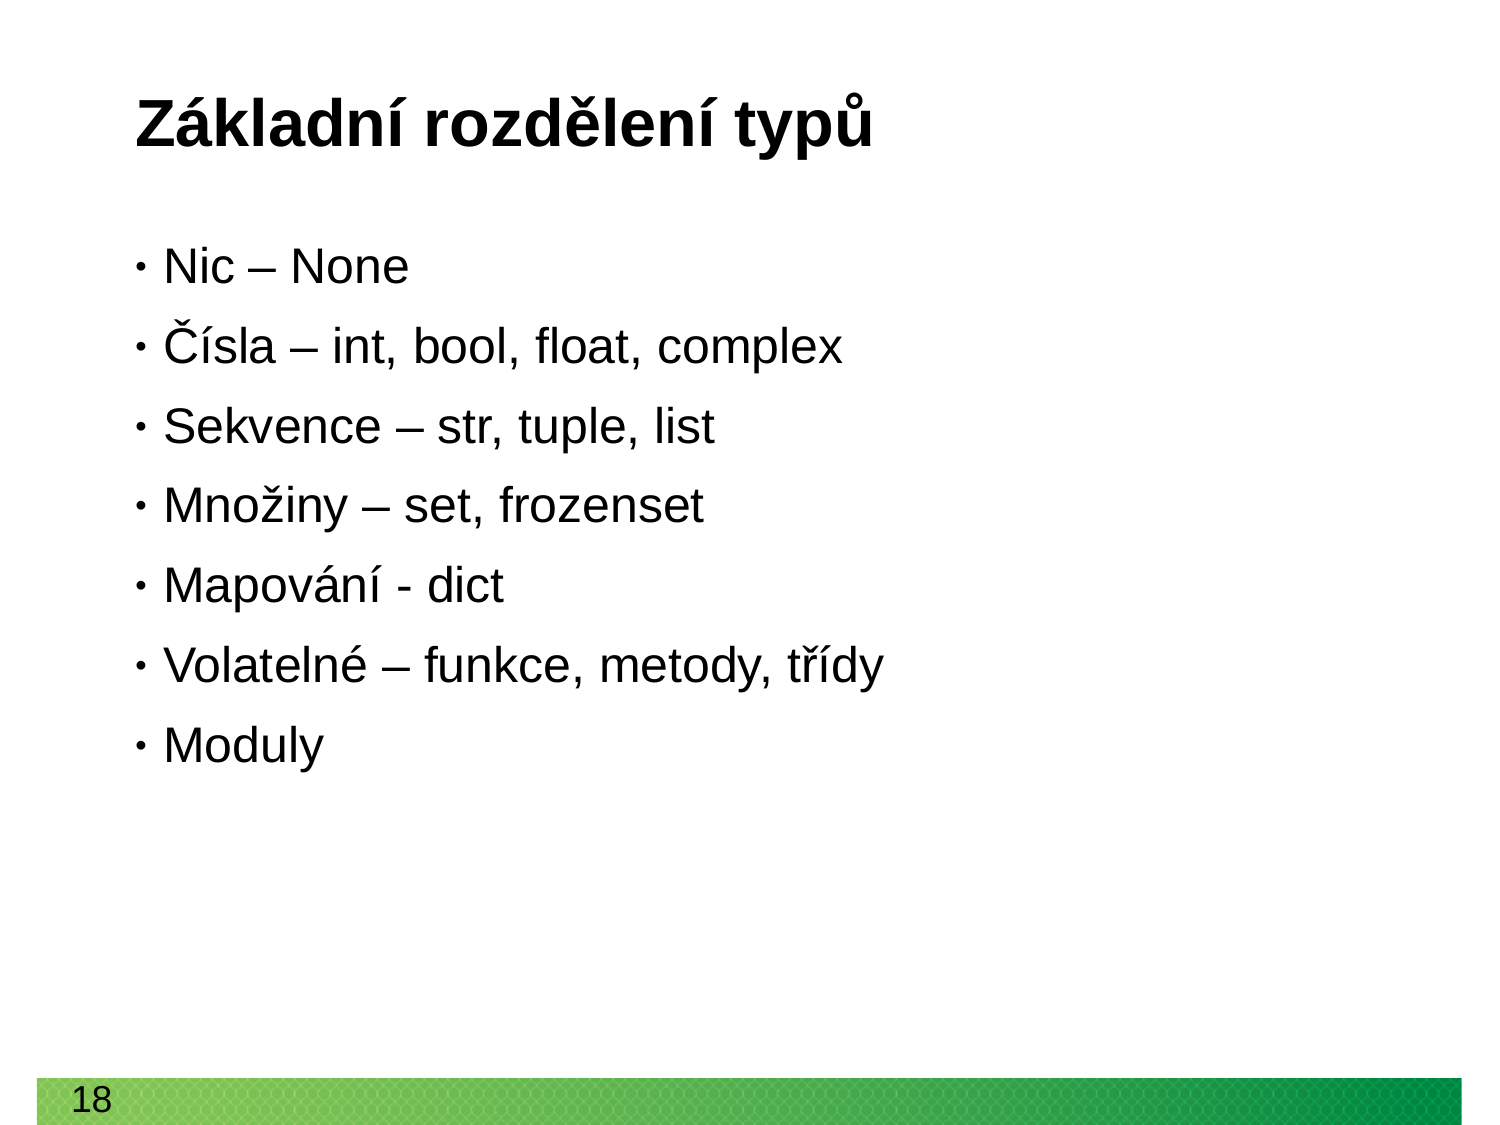

# Základní rozdělení typů
Nic – None
Čísla – int, bool, float, complex
Sekvence – str, tuple, list
Množiny – set, frozenset
Mapování - dict
Volatelné – funkce, metody, třídy
Moduly